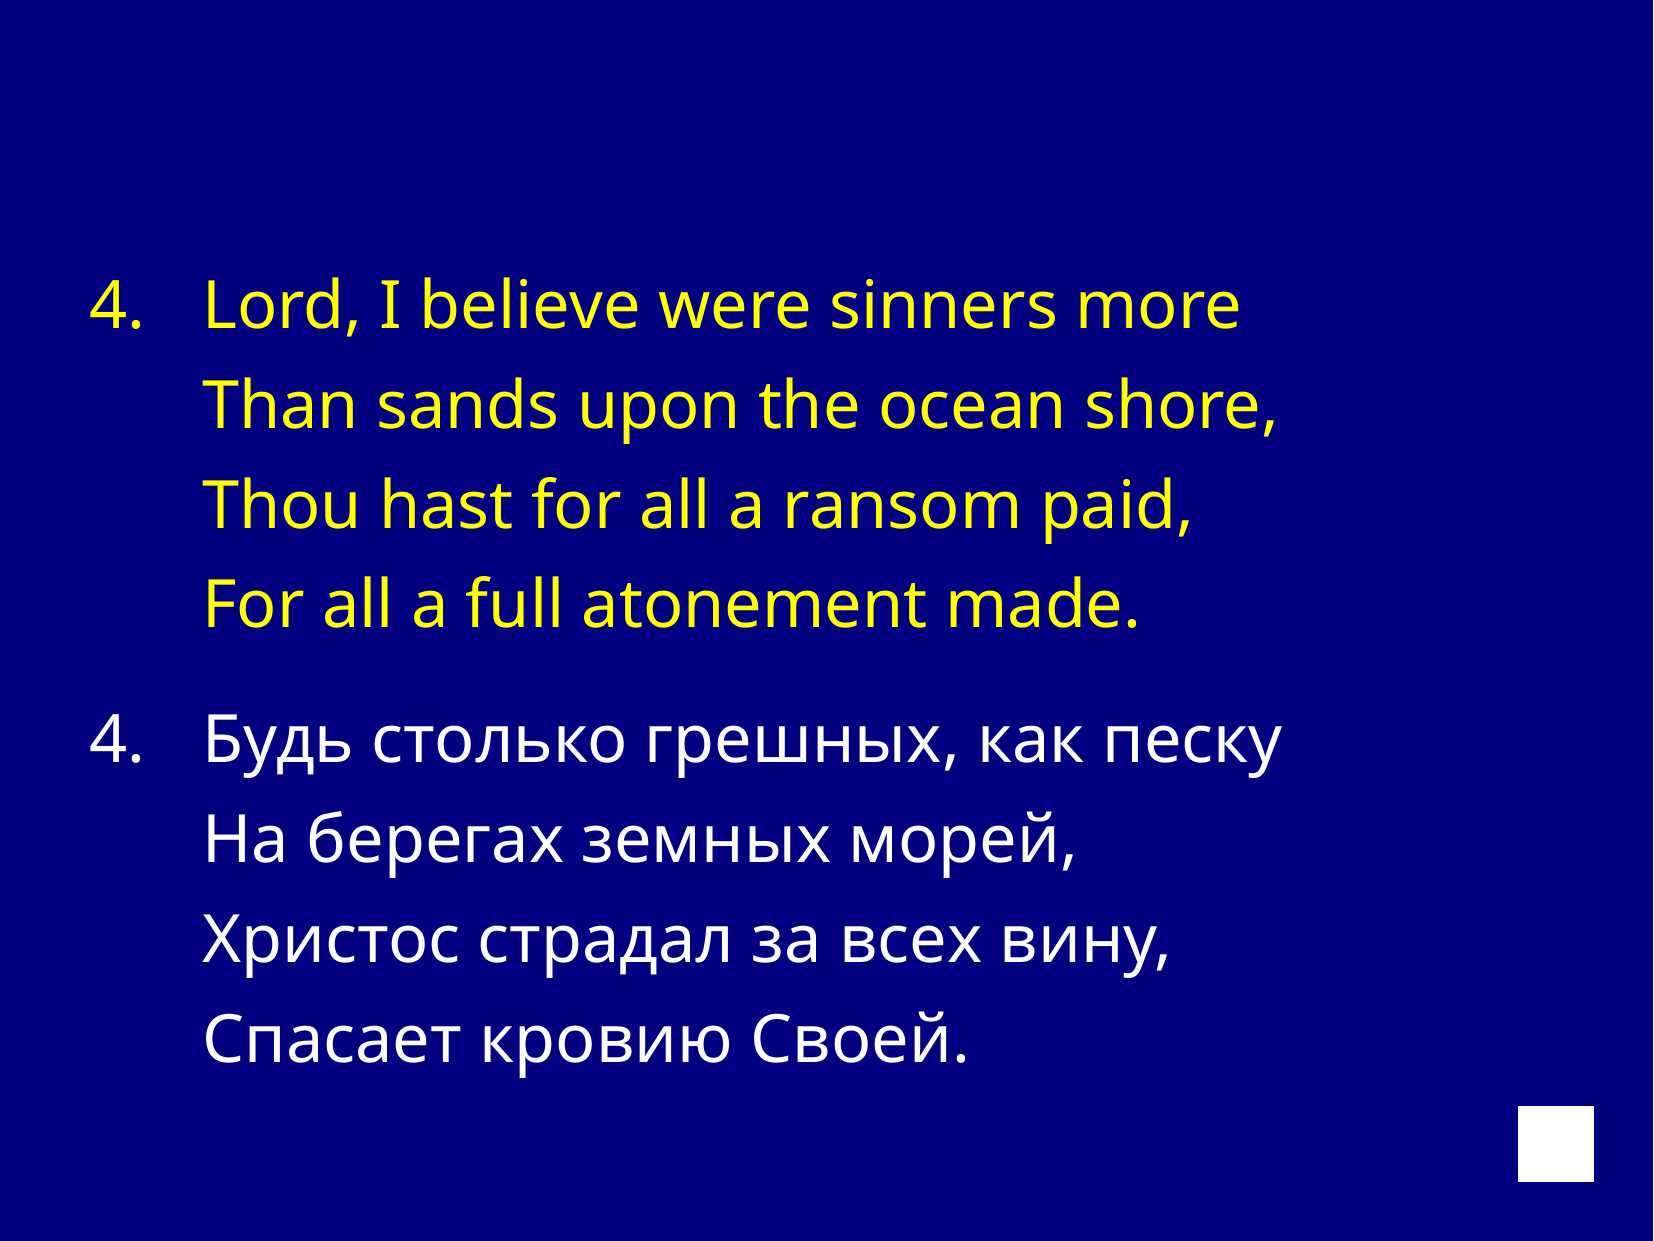

4.	Lord, I believe were sinners more
	Than sands upon the ocean shore,
	Thou hast for all a ransom paid,
	For all a full atonement made.
4.	Будь столько грешных, как песку
	На берегах земных морей,
	Христос страдал за всех вину,
	Спасает кровию Своей.